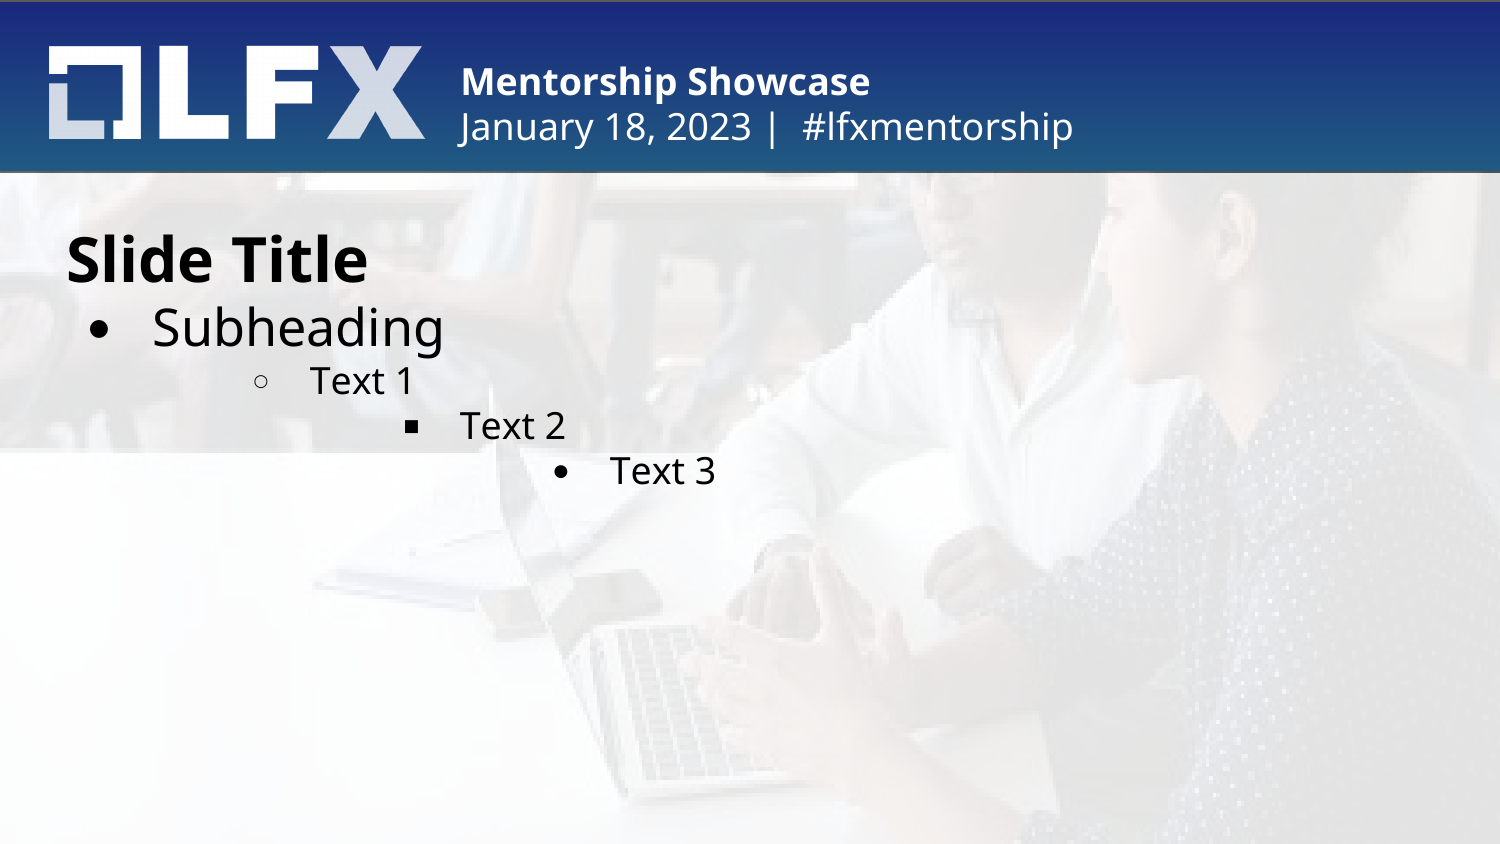

Mentorship Showcase
January 18, 2023 | #lfxmentorship
Slide Title
Subheading
Text 1
Text 2
Text 3